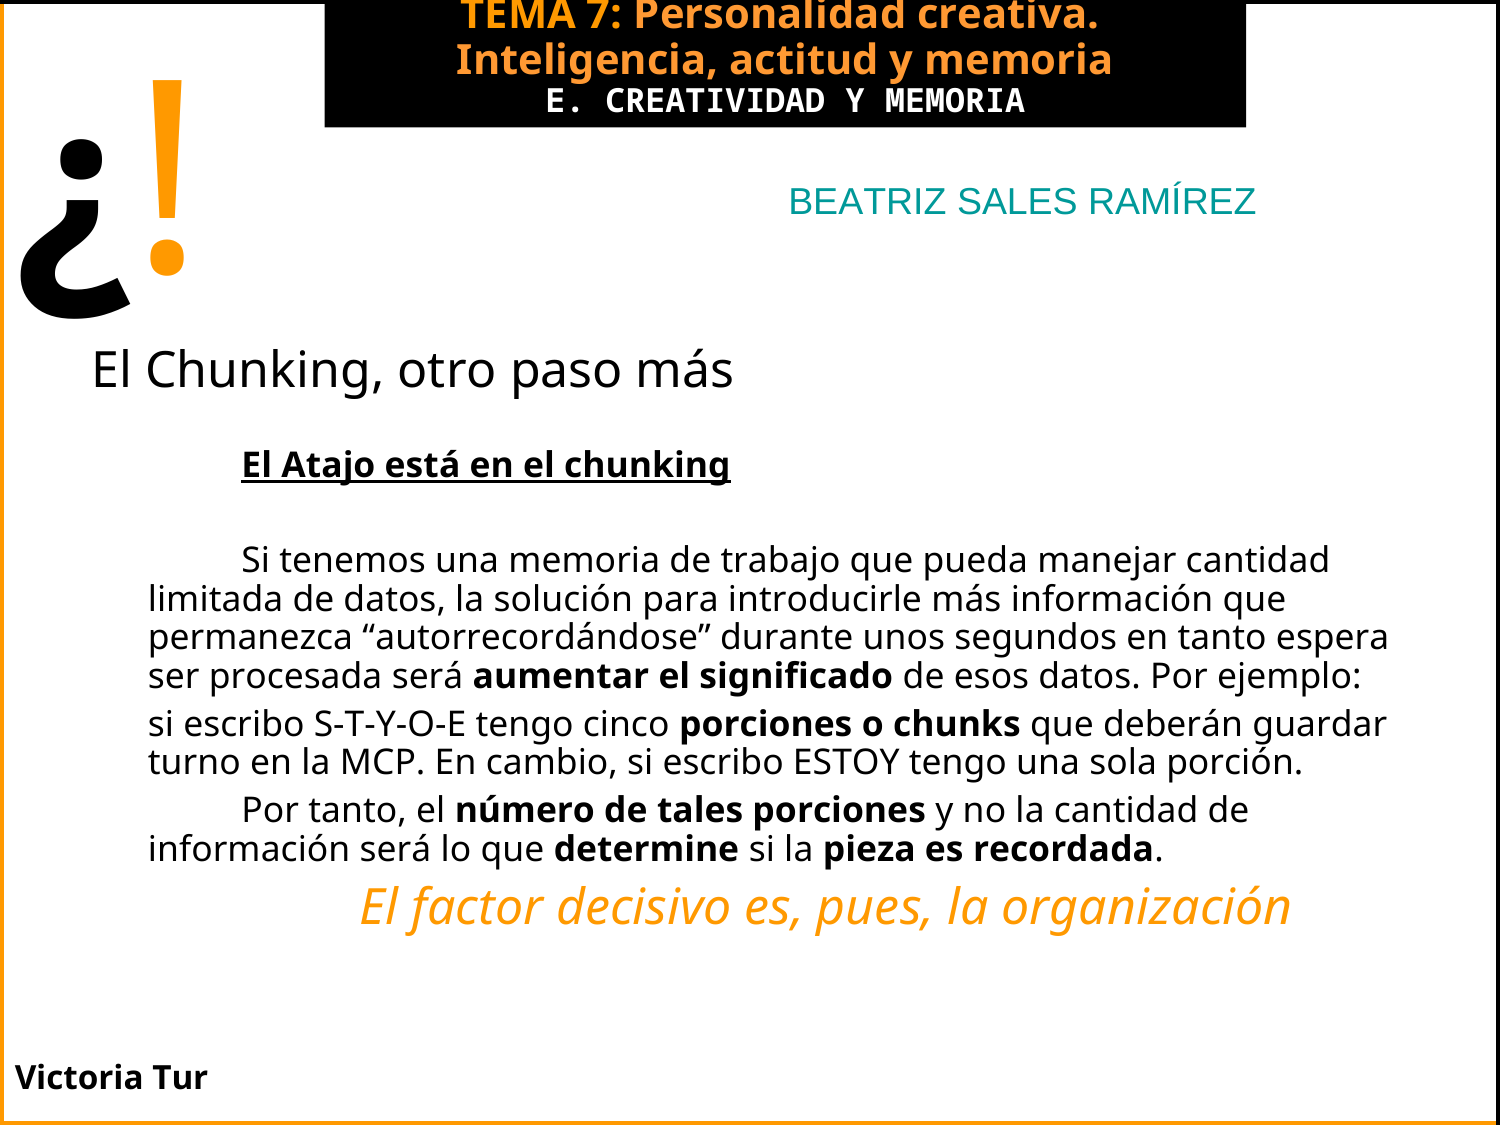

BEATRIZ SALES RAMÍREZ
# El Chunking, otro paso más
		El Atajo está en el chunking
		Si tenemos una memoria de trabajo que pueda manejar cantidad limitada de datos, la solución para introducirle más información que permanezca “autorrecordándose” durante unos segundos en tanto espera ser procesada será aumentar el significado de esos datos. Por ejemplo:
	si escribo S-T-Y-O-E tengo cinco porciones o chunks que deberán guardar turno en la MCP. En cambio, si escribo ESTOY tengo una sola porción.
		Por tanto, el número de tales porciones y no la cantidad de información será lo que determine si la pieza es recordada.
		El factor decisivo es, pues, la organización